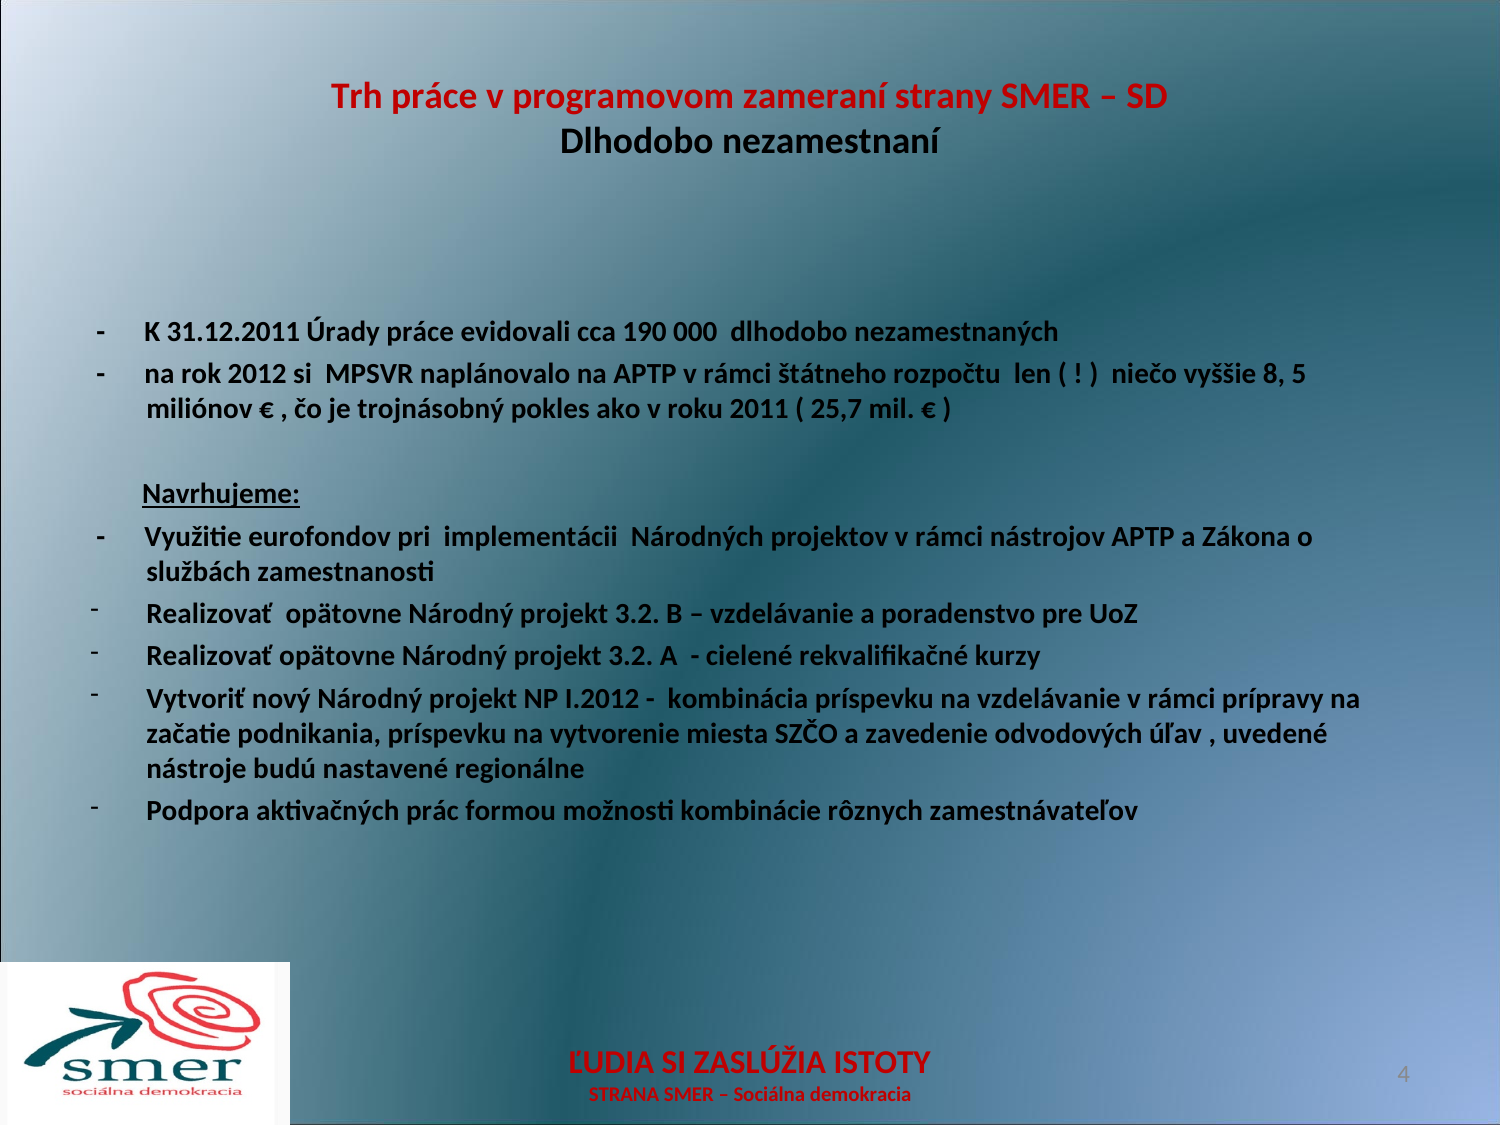

# Trh práce v programovom zameraní strany SMER – SD Dlhodobo nezamestnaní
 - K 31.12.2011 Úrady práce evidovali cca 190 000 dlhodobo nezamestnaných
 - na rok 2012 si MPSVR naplánovalo na APTP v rámci štátneho rozpočtu len ( ! ) niečo vyššie 8, 5 miliónov € , čo je trojnásobný pokles ako v roku 2011 ( 25,7 mil. € )
 Navrhujeme:
 - Využitie eurofondov pri implementácii Národných projektov v rámci nástrojov APTP a Zákona o službách zamestnanosti
Realizovať opätovne Národný projekt 3.2. B – vzdelávanie a poradenstvo pre UoZ
Realizovať opätovne Národný projekt 3.2. A - cielené rekvalifikačné kurzy
Vytvoriť nový Národný projekt NP I.2012 - kombinácia príspevku na vzdelávanie v rámci prípravy na začatie podnikania, príspevku na vytvorenie miesta SZČO a zavedenie odvodových úľav , uvedené nástroje budú nastavené regionálne
Podpora aktivačných prác formou možnosti kombinácie rôznych zamestnávateľov
ĽUDIA SI ZASLÚŽIA ISTOTY
STRANA SMER – Sociálna demokracia